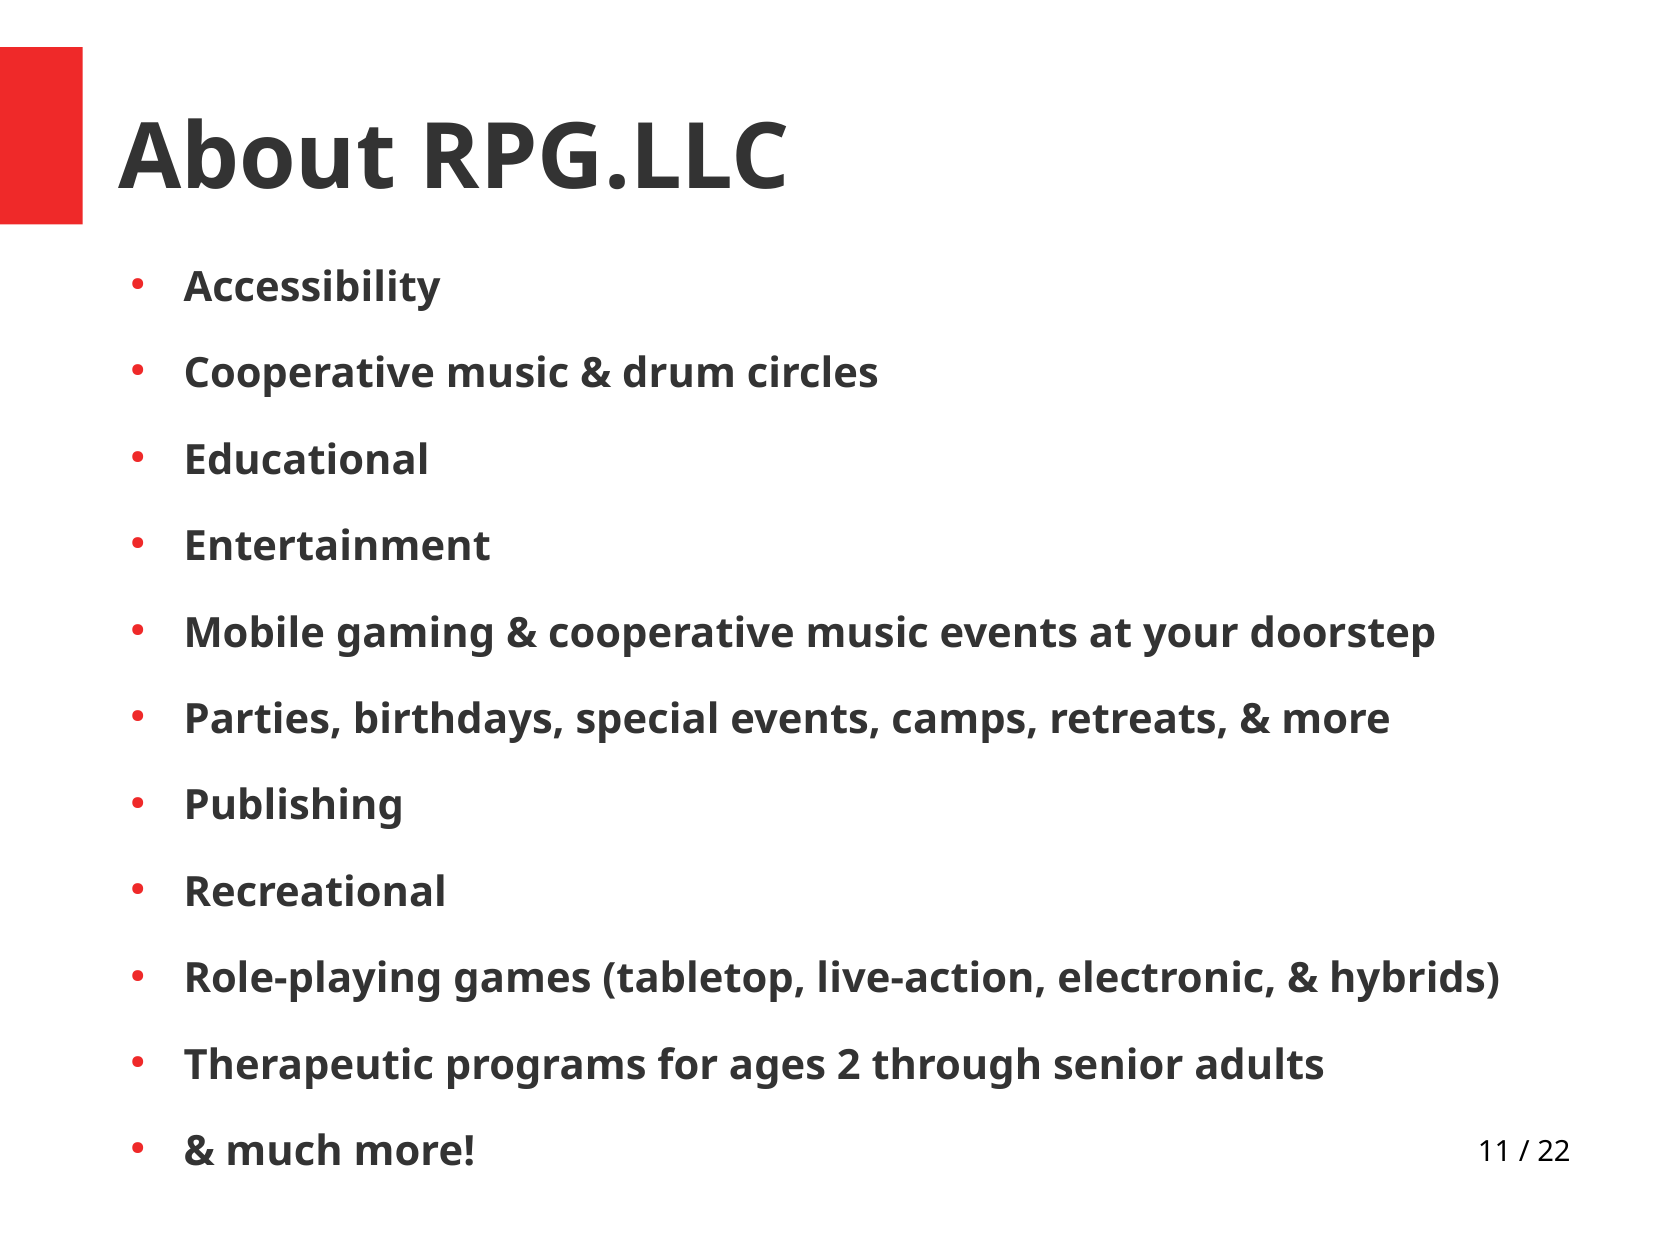

# About RPG.LLC
Accessibility
Cooperative music & drum circles
Educational
Entertainment
Mobile gaming & cooperative music events at your doorstep
Parties, birthdays, special events, camps, retreats, & more
Publishing
Recreational
Role-playing games (tabletop, live-action, electronic, & hybrids)
Therapeutic programs for ages 2 through senior adults
& much more!
11